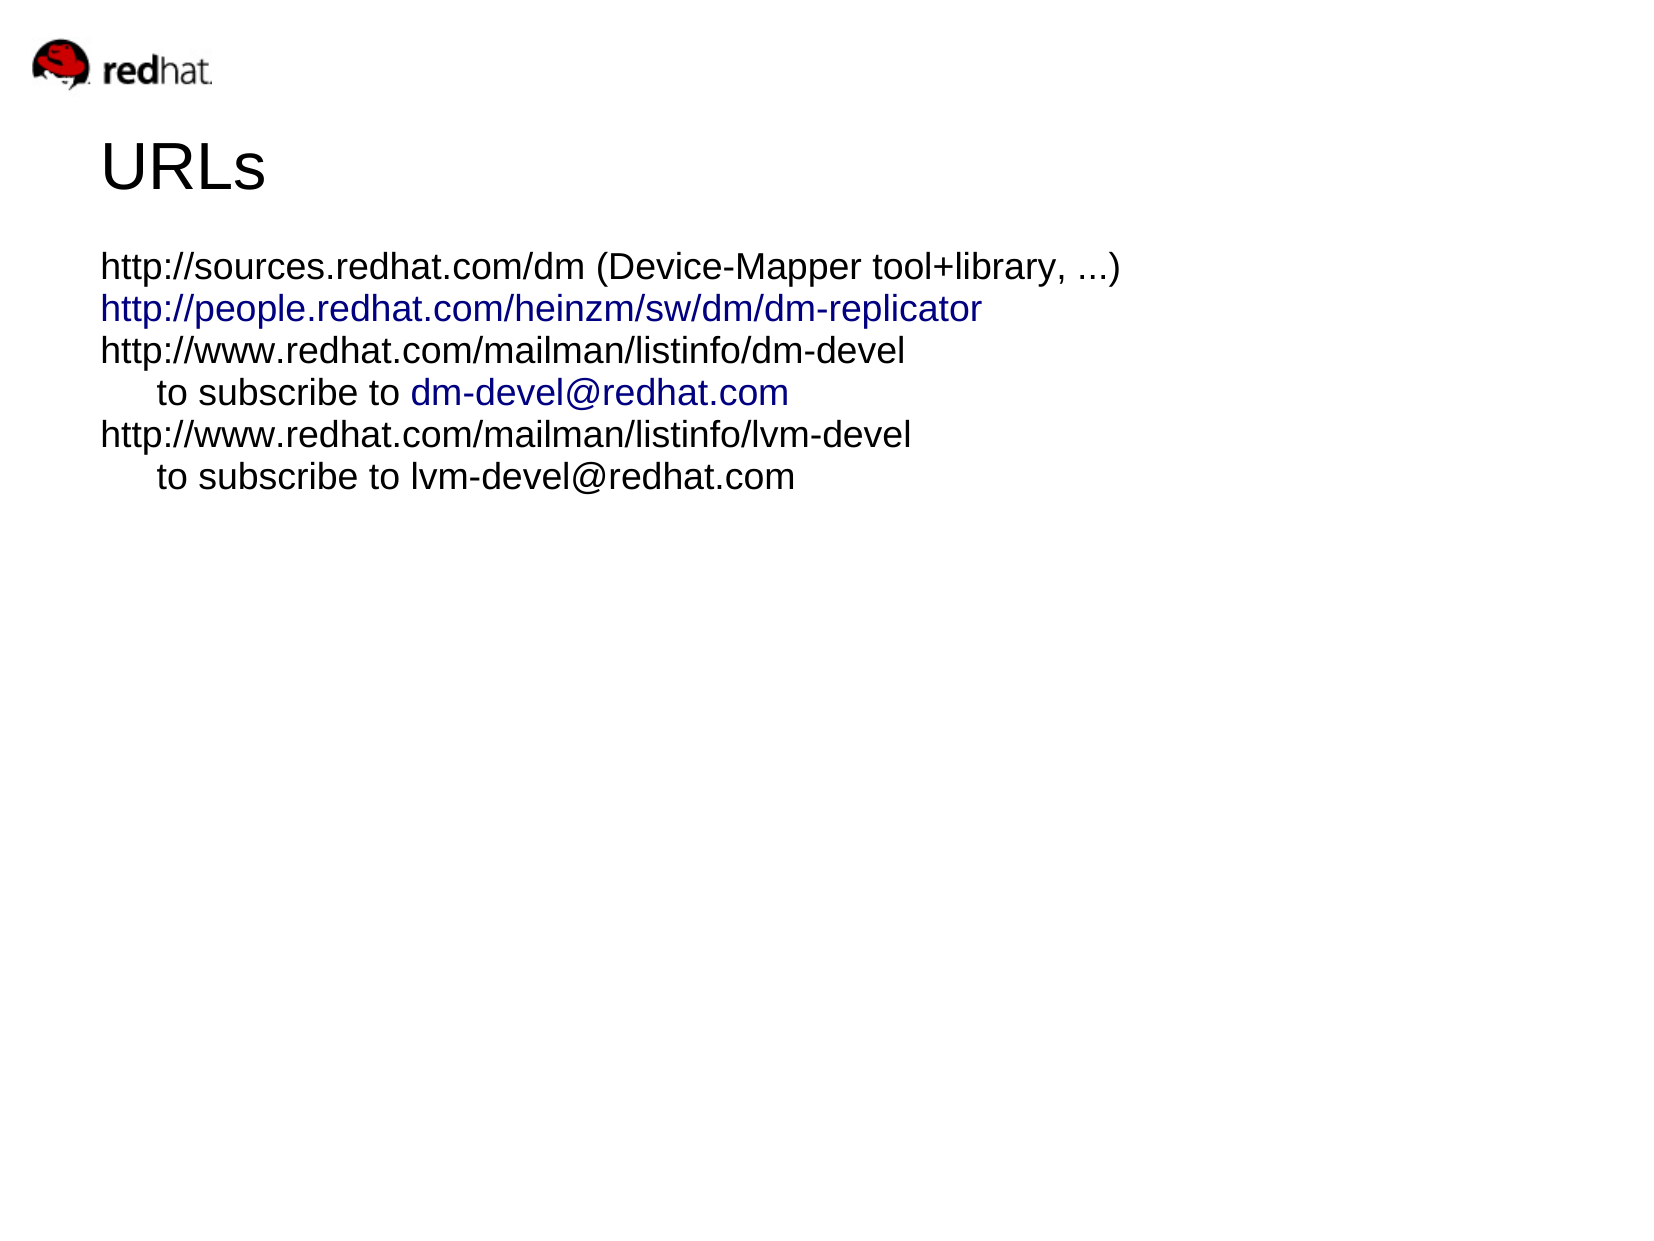

# URLs
http://sources.redhat.com/dm (Device-Mapper tool+library, ...)
http://people.redhat.com/heinzm/sw/dm/dm-replicator
http://www.redhat.com/mailman/listinfo/dm-devel
to subscribe to dm-devel@redhat.com
http://www.redhat.com/mailman/listinfo/lvm-devel
to subscribe to lvm-devel@redhat.com